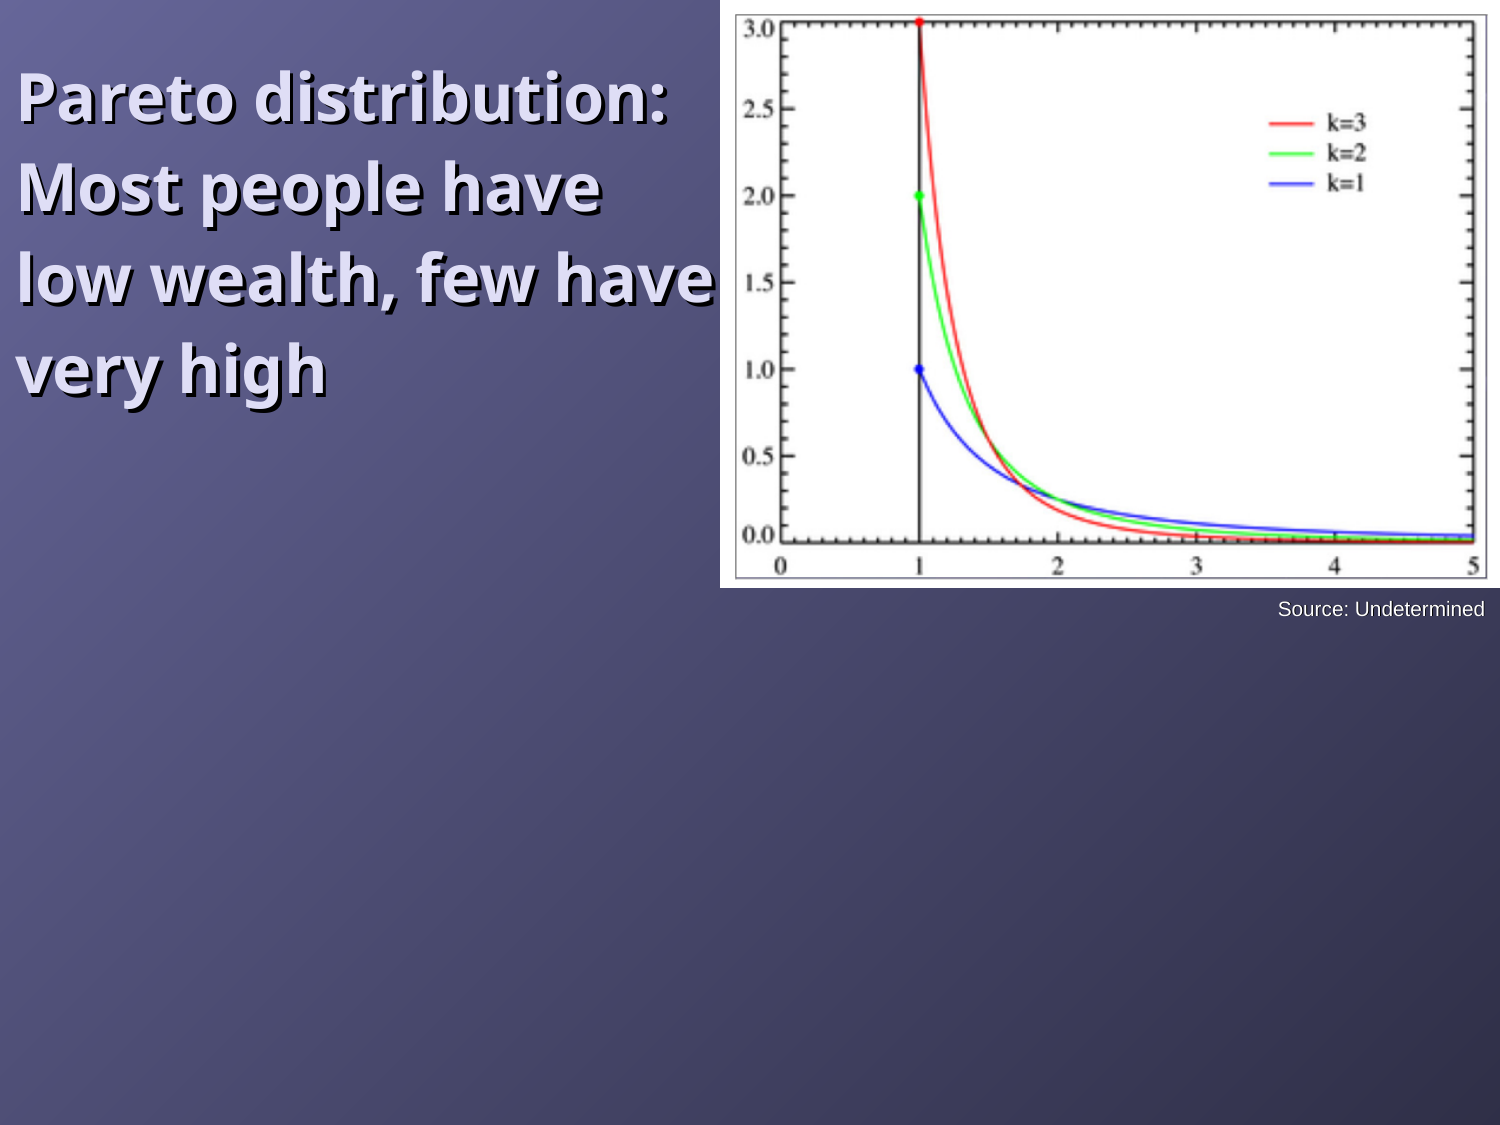

# Pareto distribution: Most people have low wealth, few have very high
Source: Undetermined